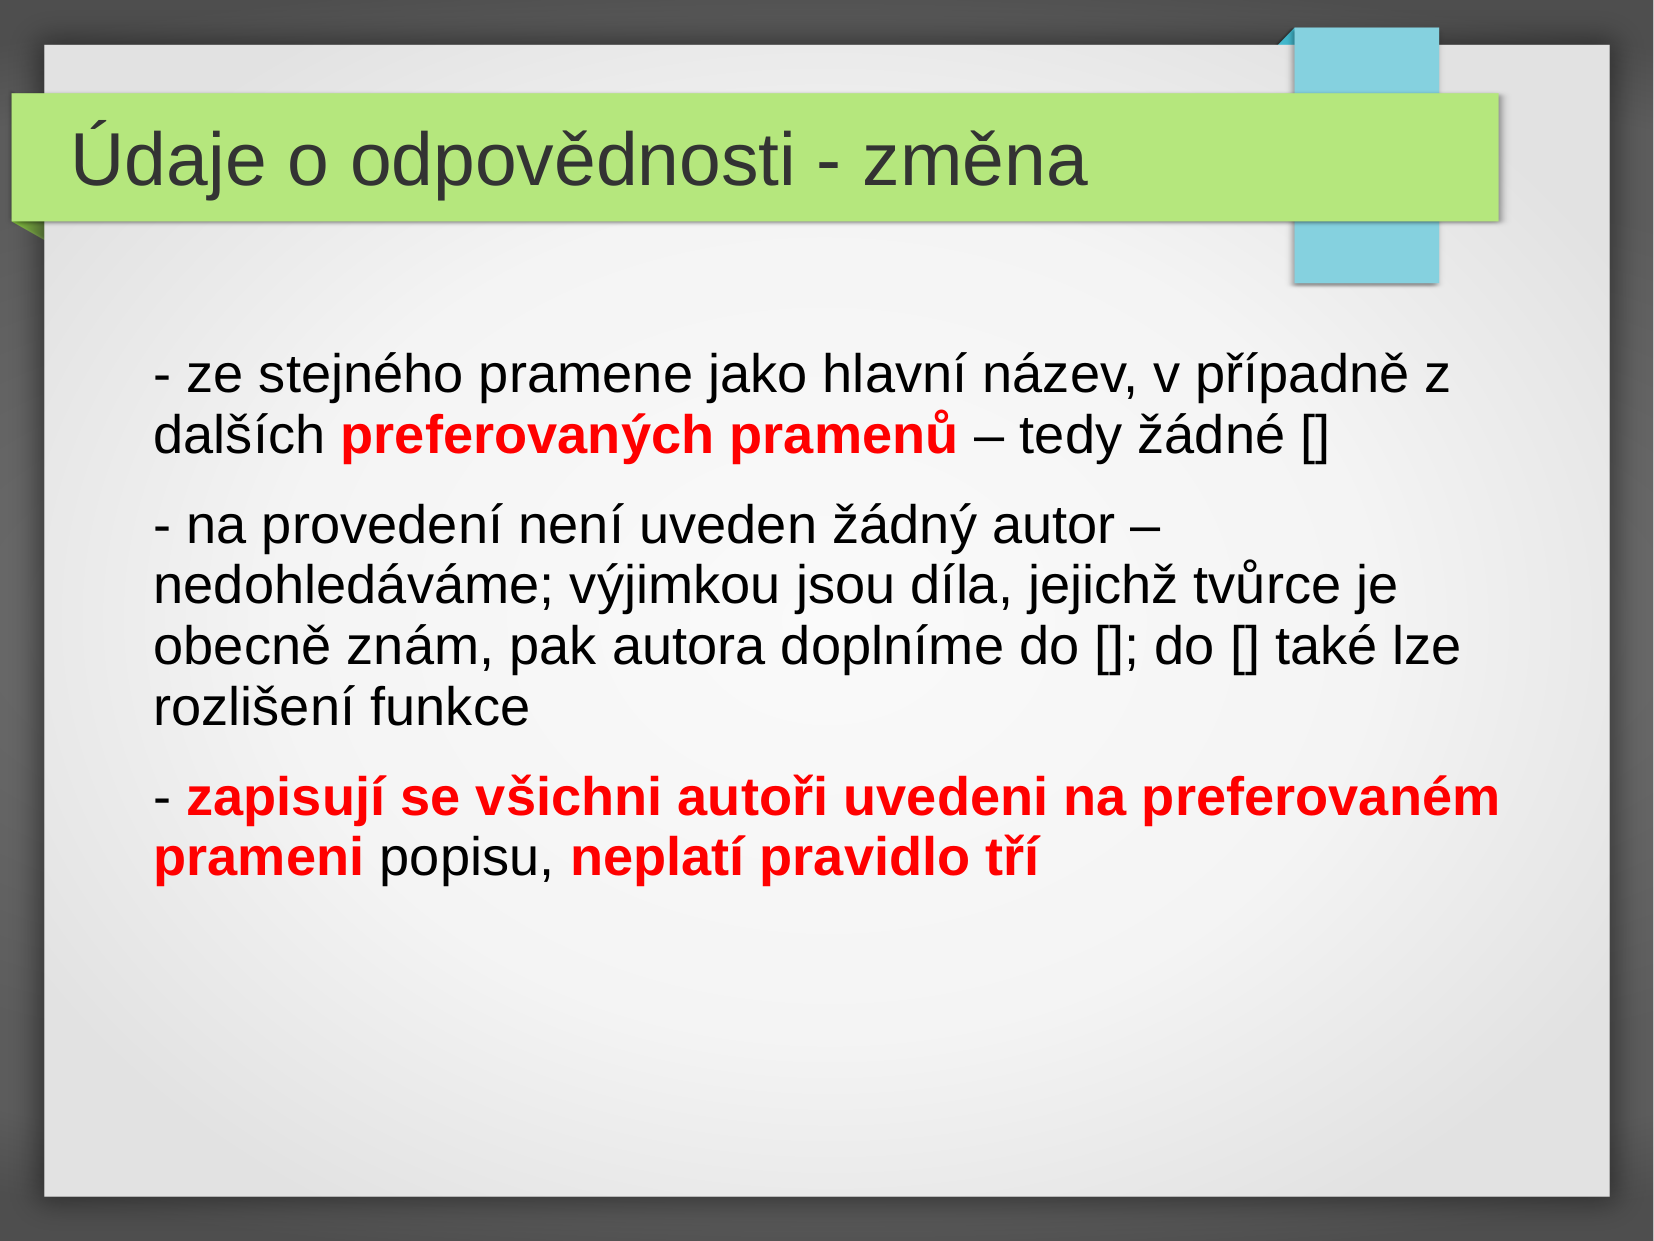

# Údaje o odpovědnosti - změna
- ze stejného pramene jako hlavní název, v případně z dalších preferovaných pramenů – tedy žádné []
- na provedení není uveden žádný autor – nedohledáváme; výjimkou jsou díla, jejichž tvůrce je obecně znám, pak autora doplníme do []; do [] také lze rozlišení funkce
- zapisují se všichni autoři uvedeni na preferovaném prameni popisu, neplatí pravidlo tří